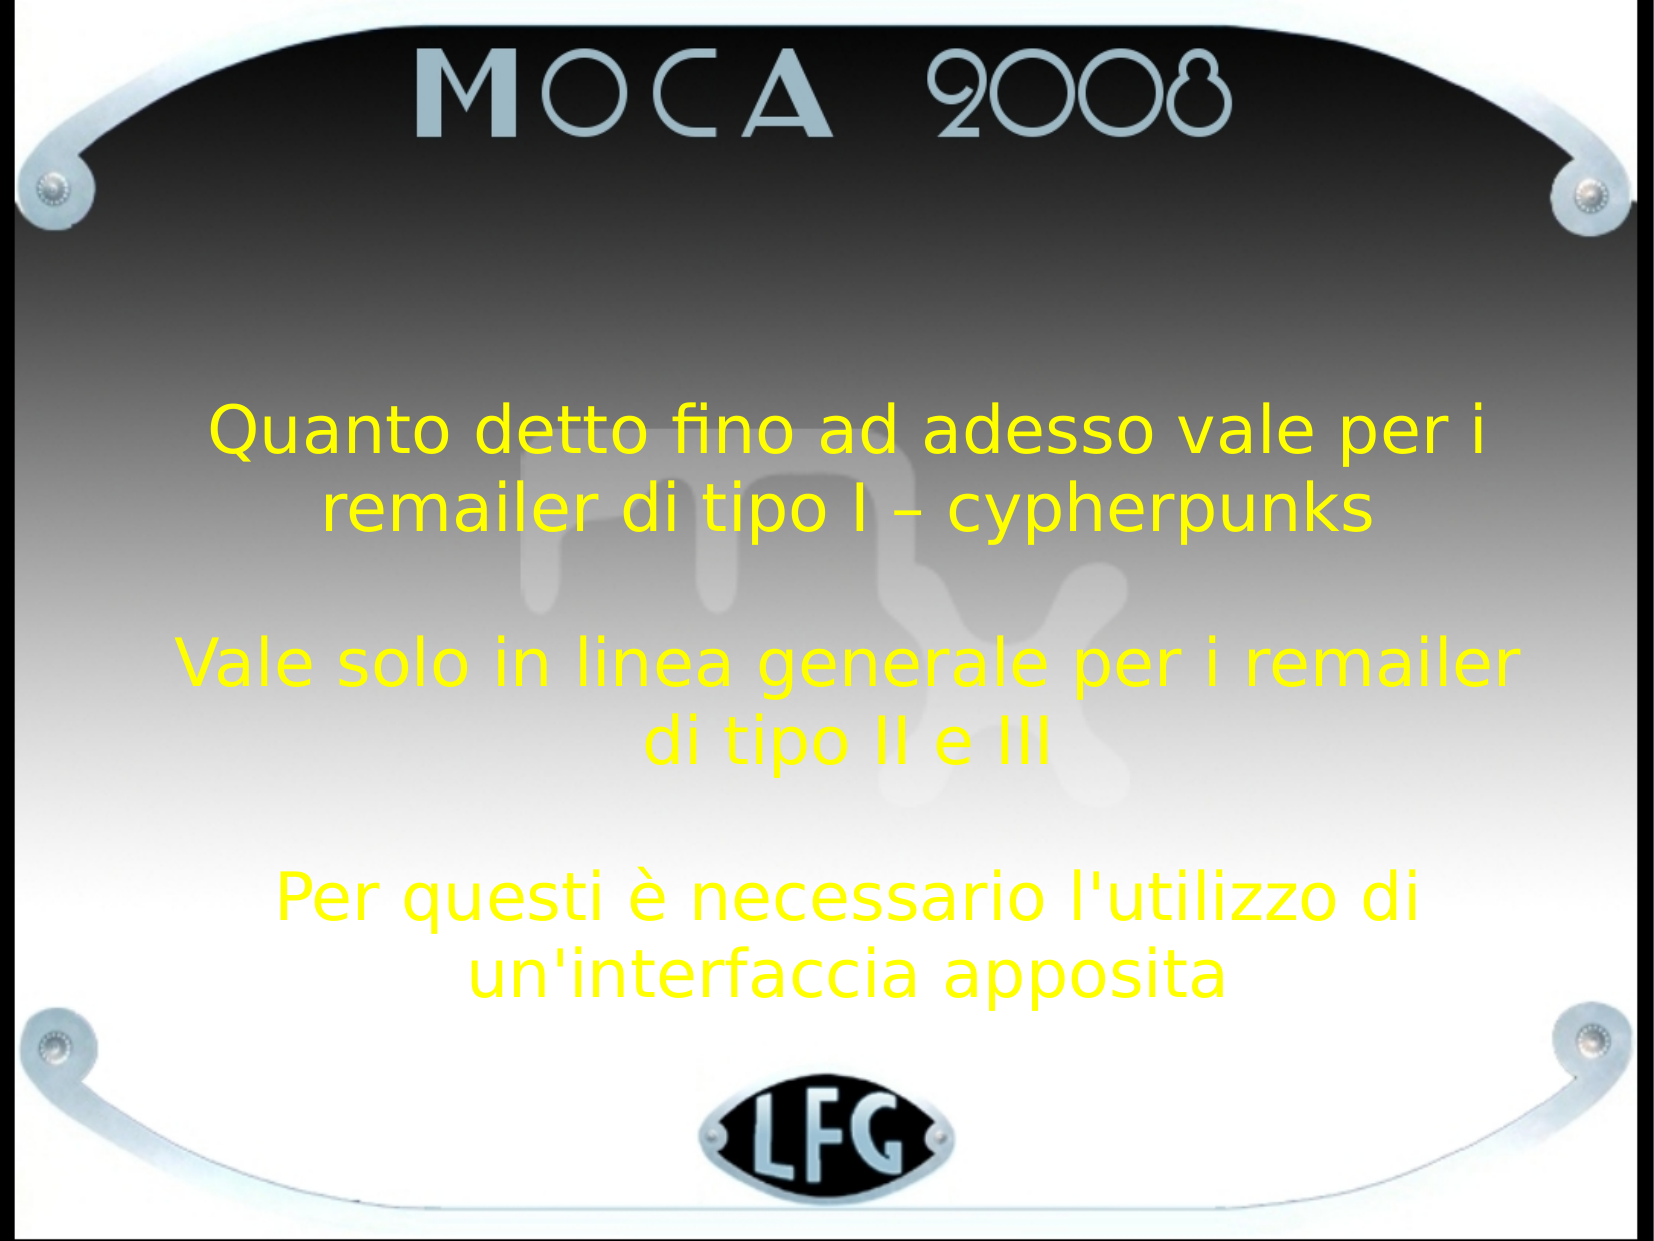

Quanto detto fino ad adesso vale per i
remailer di tipo I – cypherpunks
Vale solo in linea generale per i remailer
di tipo II e III
Per questi è necessario l'utilizzo di
un'interfaccia apposita